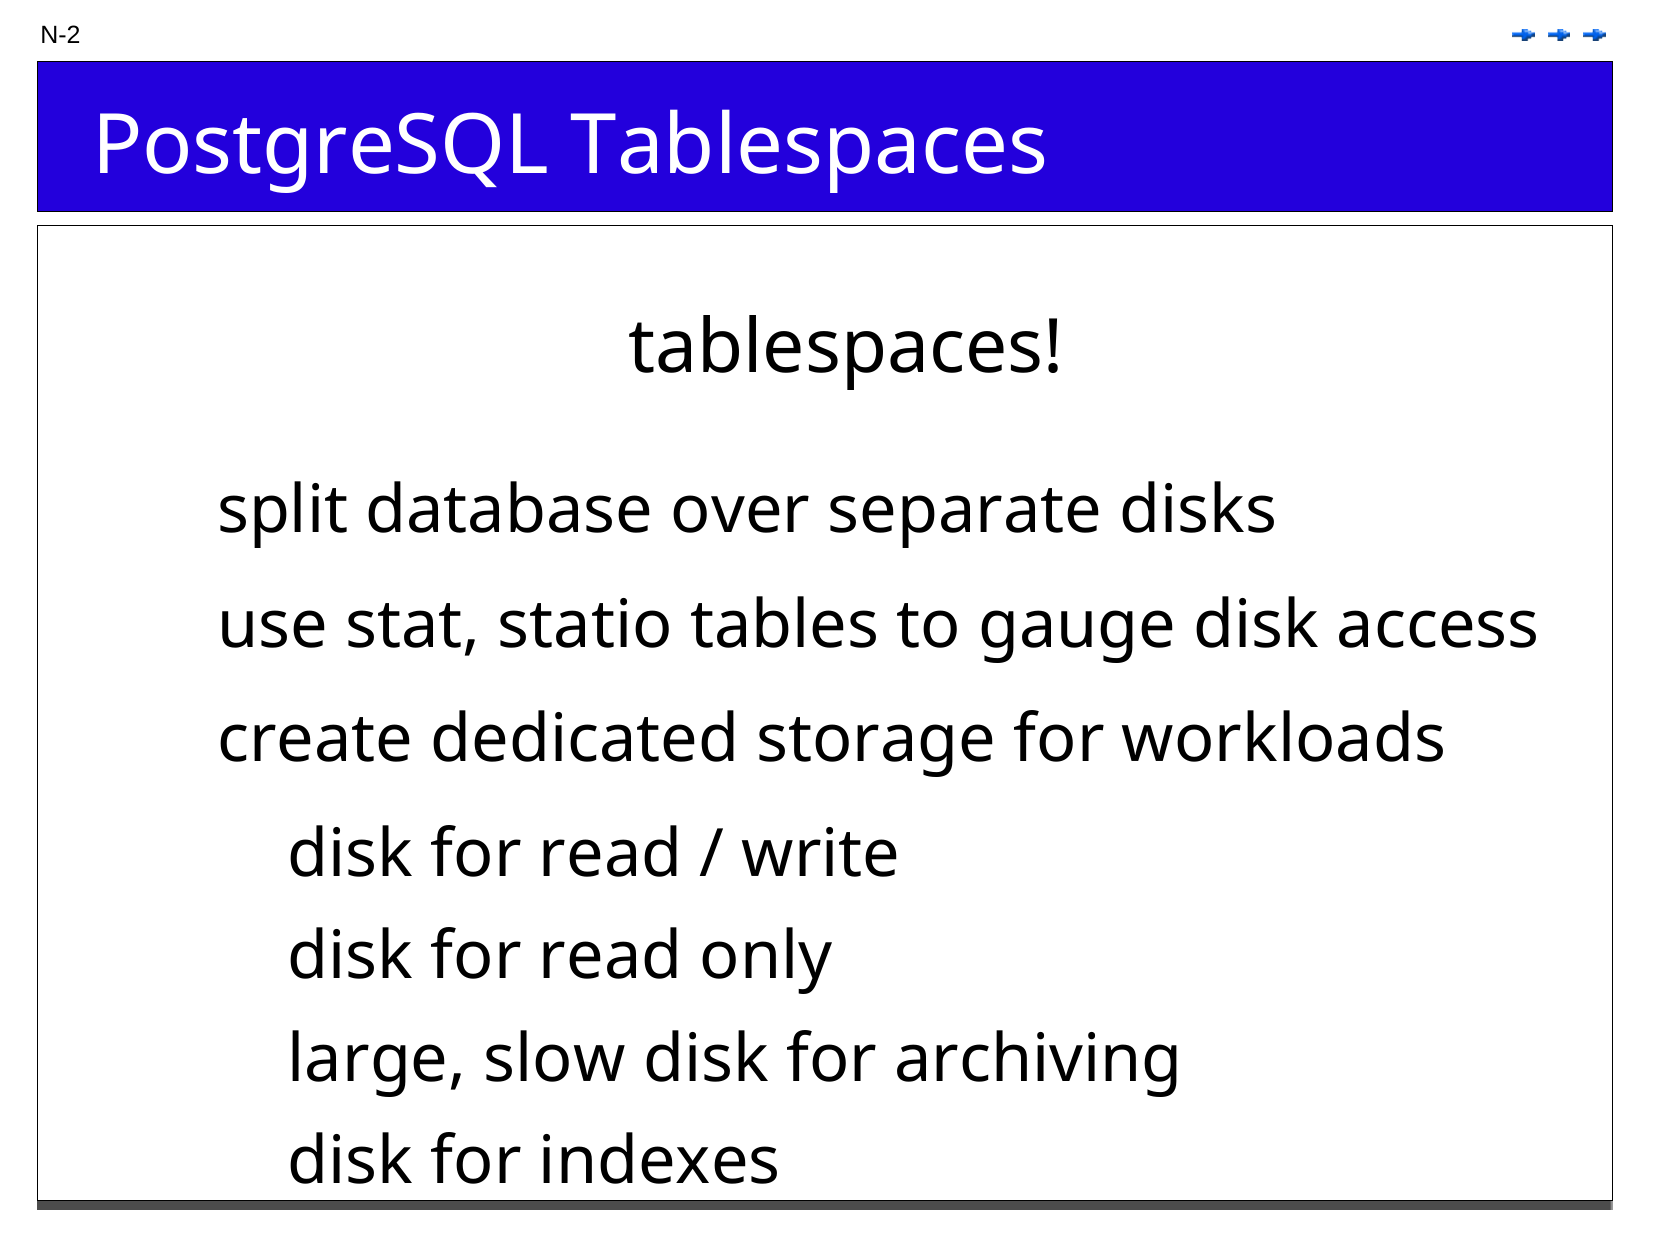

N-2
PostgreSQL Tablespaces
tablespaces!
 split database over separate disks
 use stat, statio tables to gauge disk access
 create dedicated storage for workloads
 disk for read / write
 disk for read only
 large, slow disk for archiving
 disk for indexes